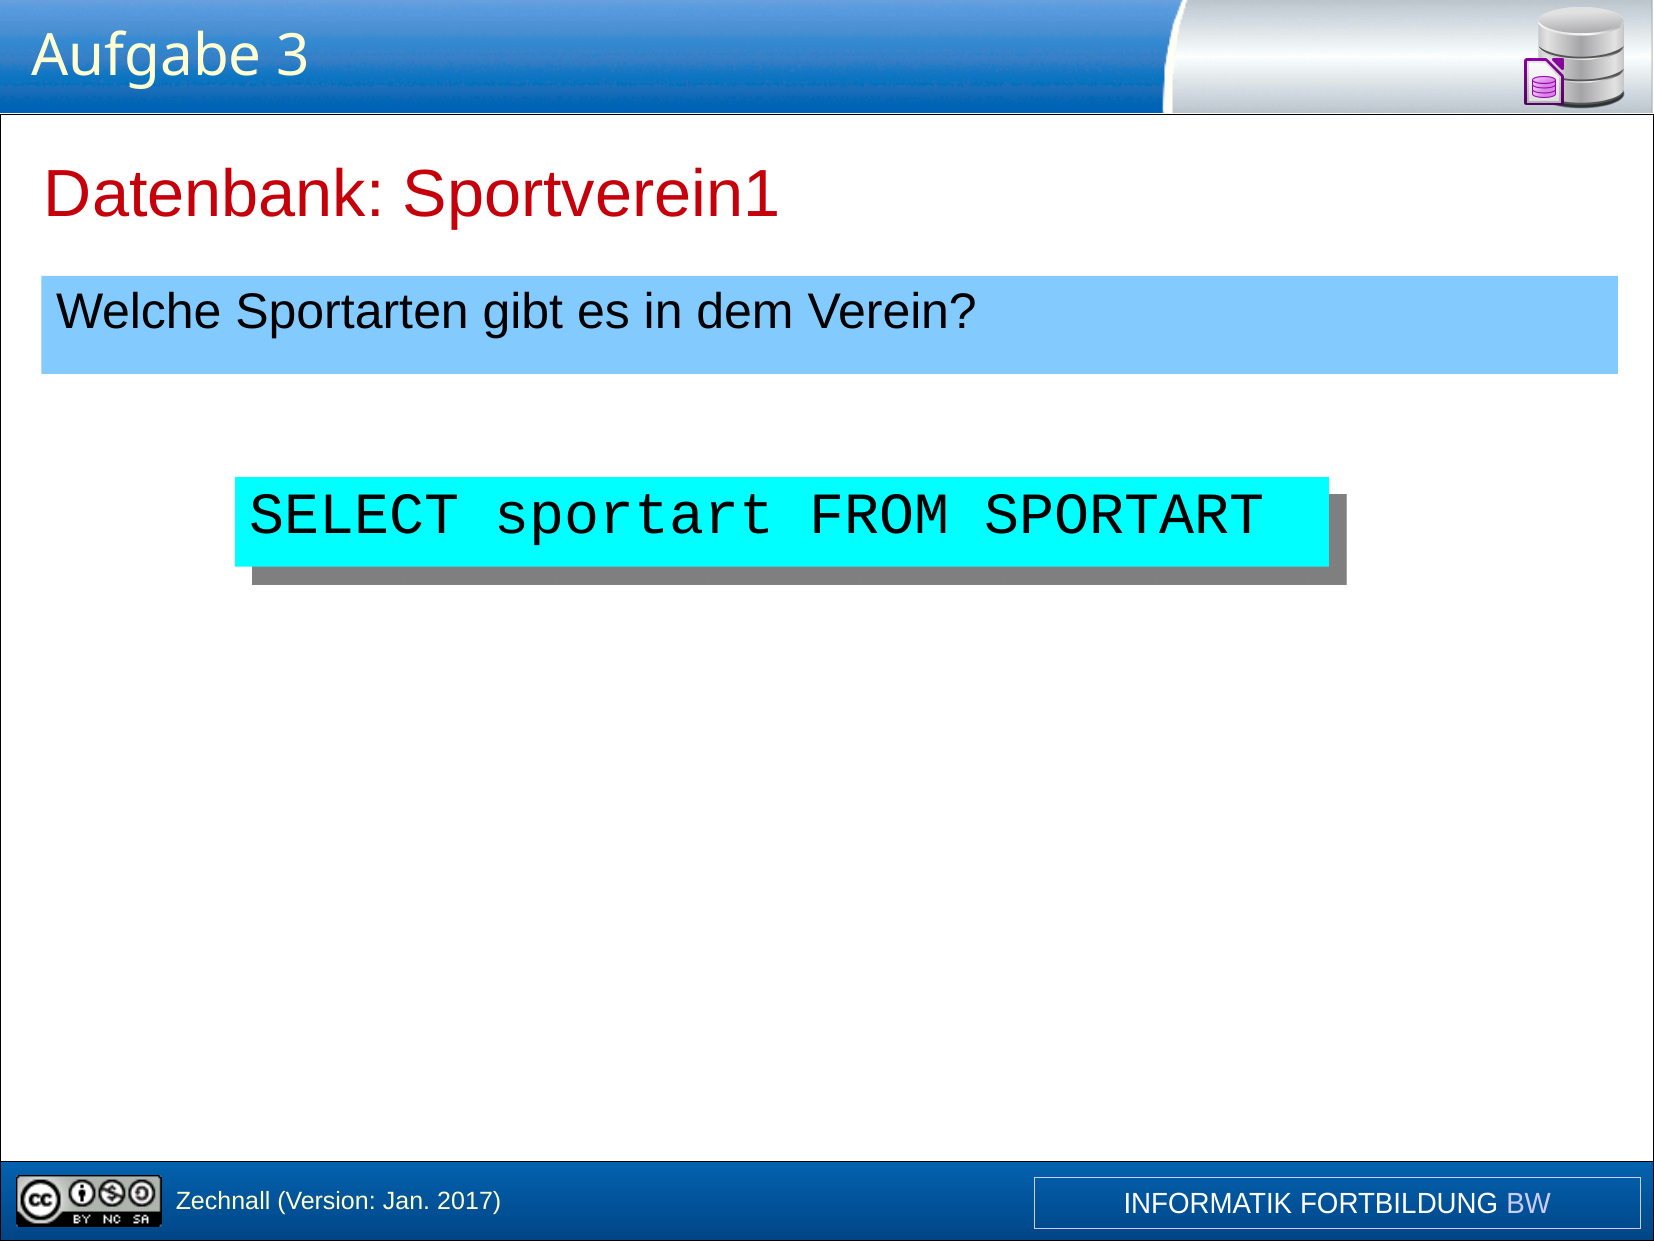

# Aufgabe 3
Datenbank: Sportverein1
Welche Sportarten gibt es in dem Verein?
SELECT sportart FROM SPORTART